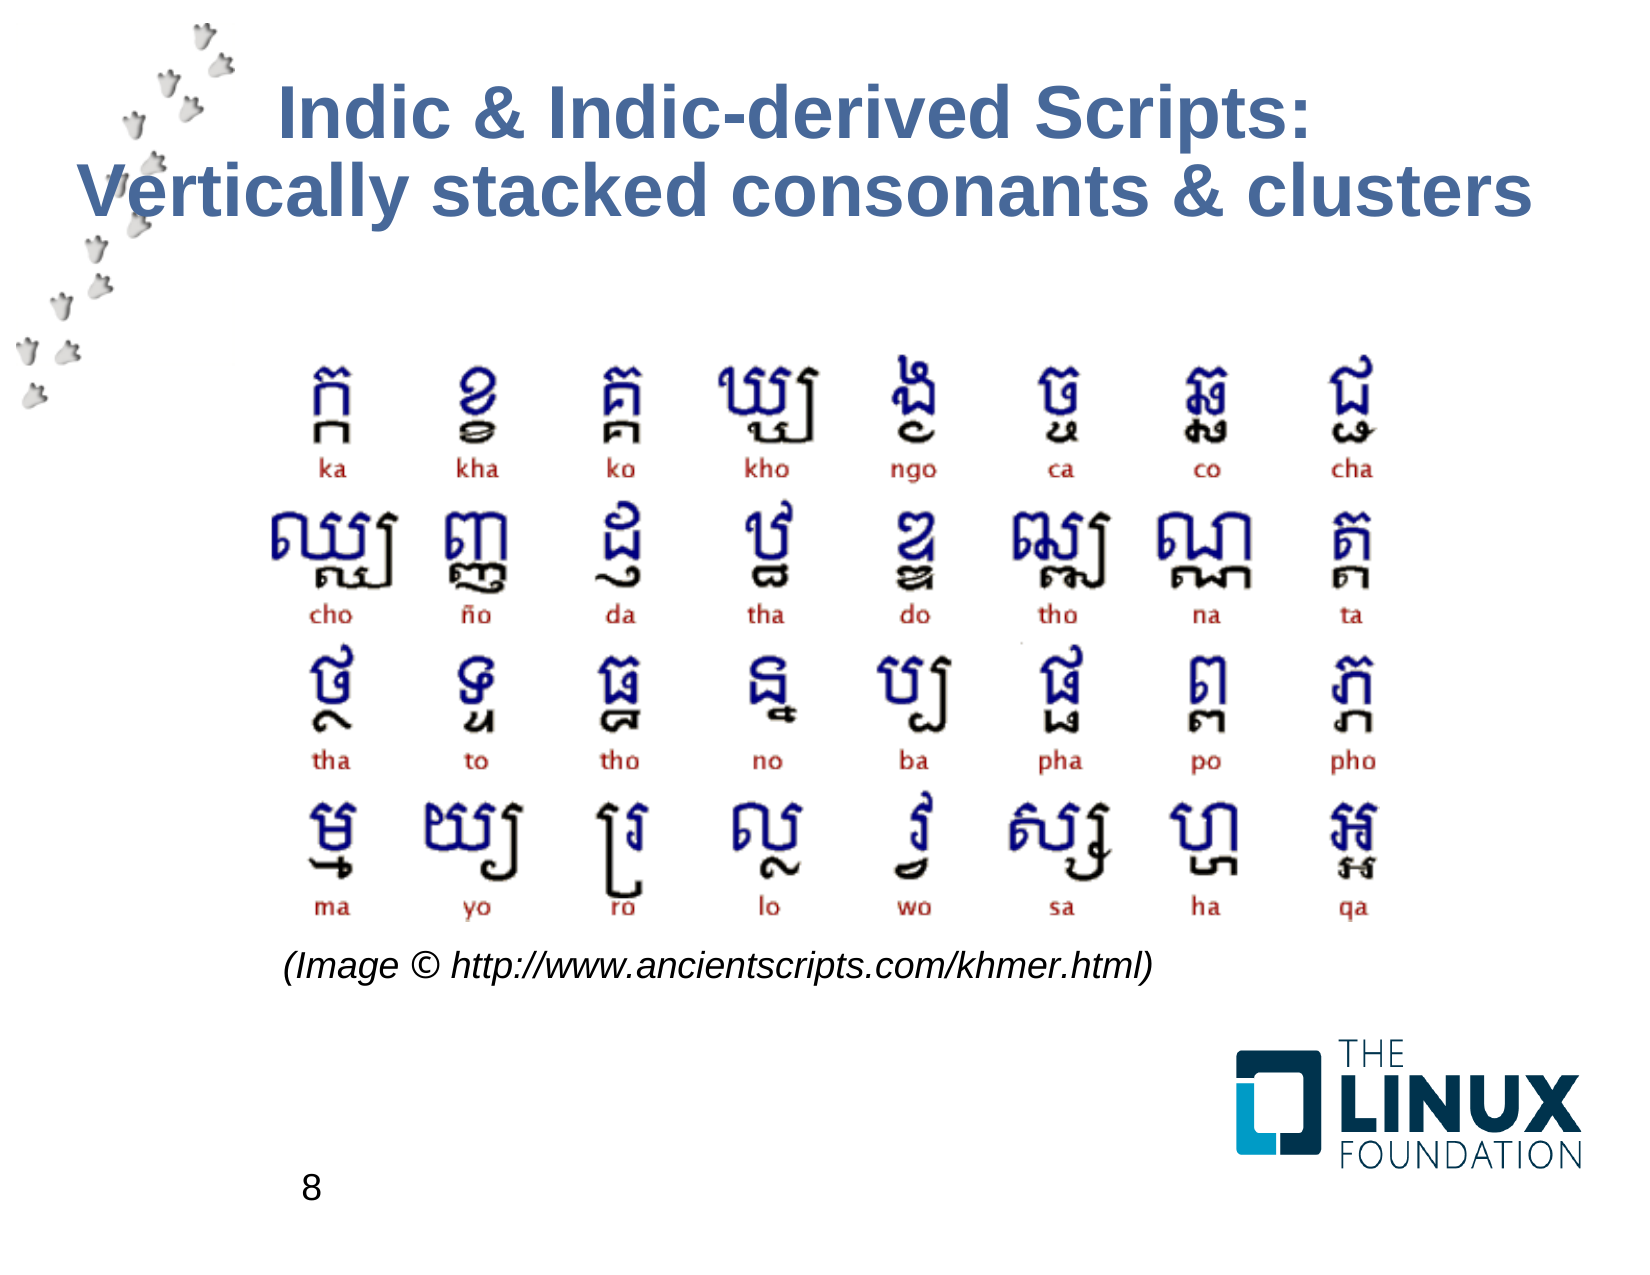

# Indic & Indic-derived Scripts: Vertically stacked consonants & clusters
(Image © http://www.ancientscripts.com/khmer.html)